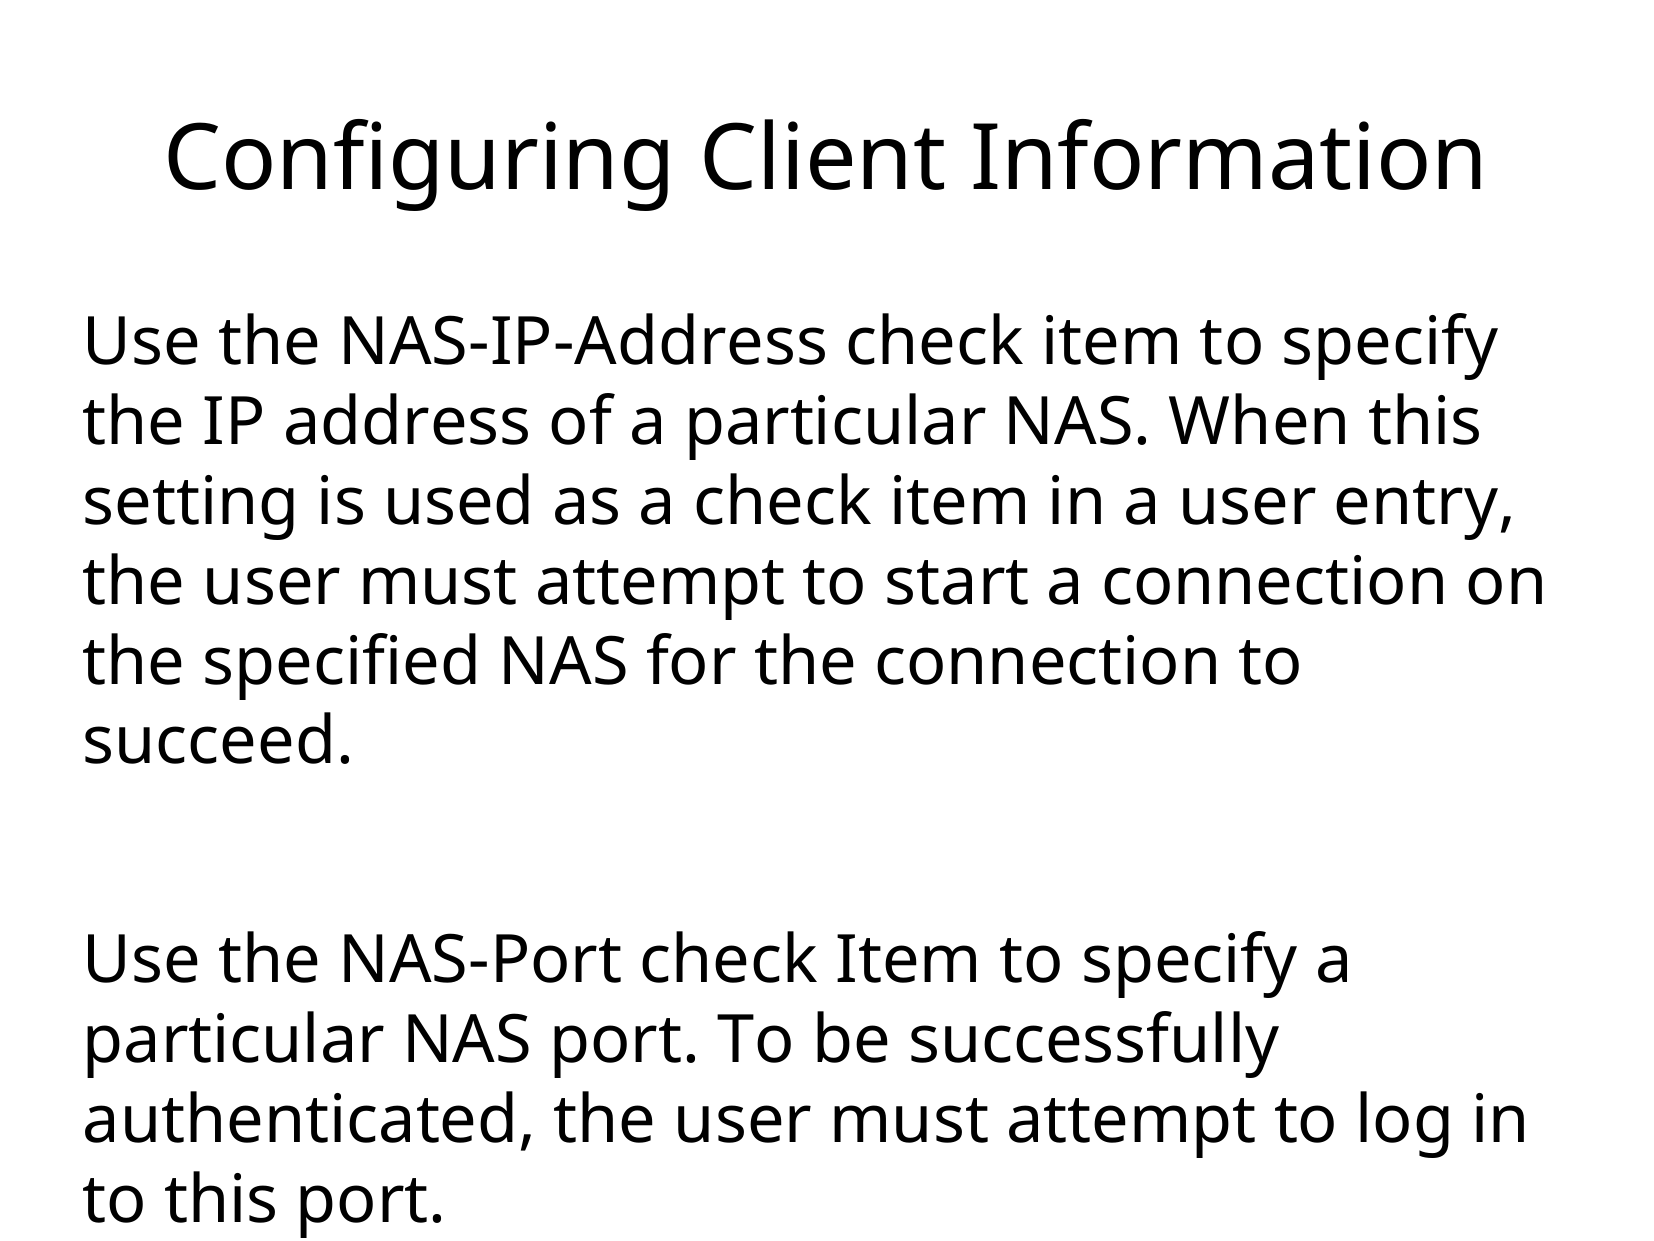

# Configuring Client Information
Use the NAS-IP-Address check item to specify the IP address of a particular NAS. When this setting is used as a check item in a user entry, the user must attempt to start a connection on the specified NAS for the connection to succeed.
Use the NAS-Port check Item to specify a particular NAS port. To be successfully authenticated, the user must attempt to log in to this port.